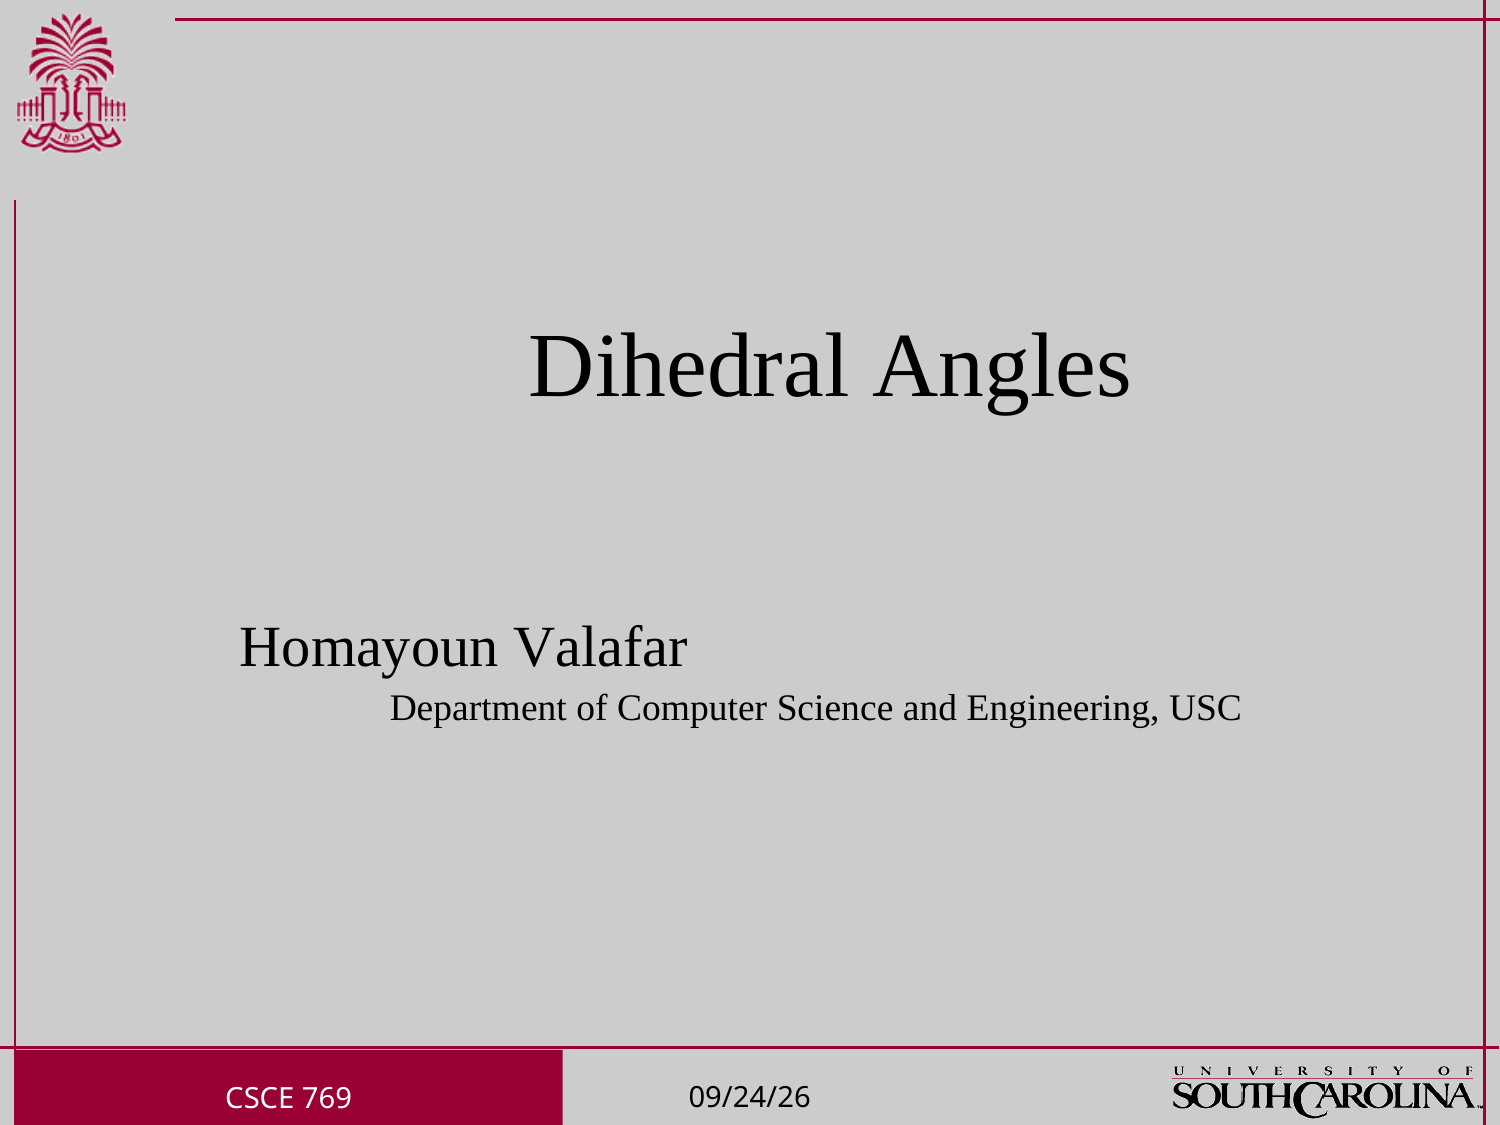

# Dihedral Angles
Homayoun Valafar
	Department of Computer Science and Engineering, USC